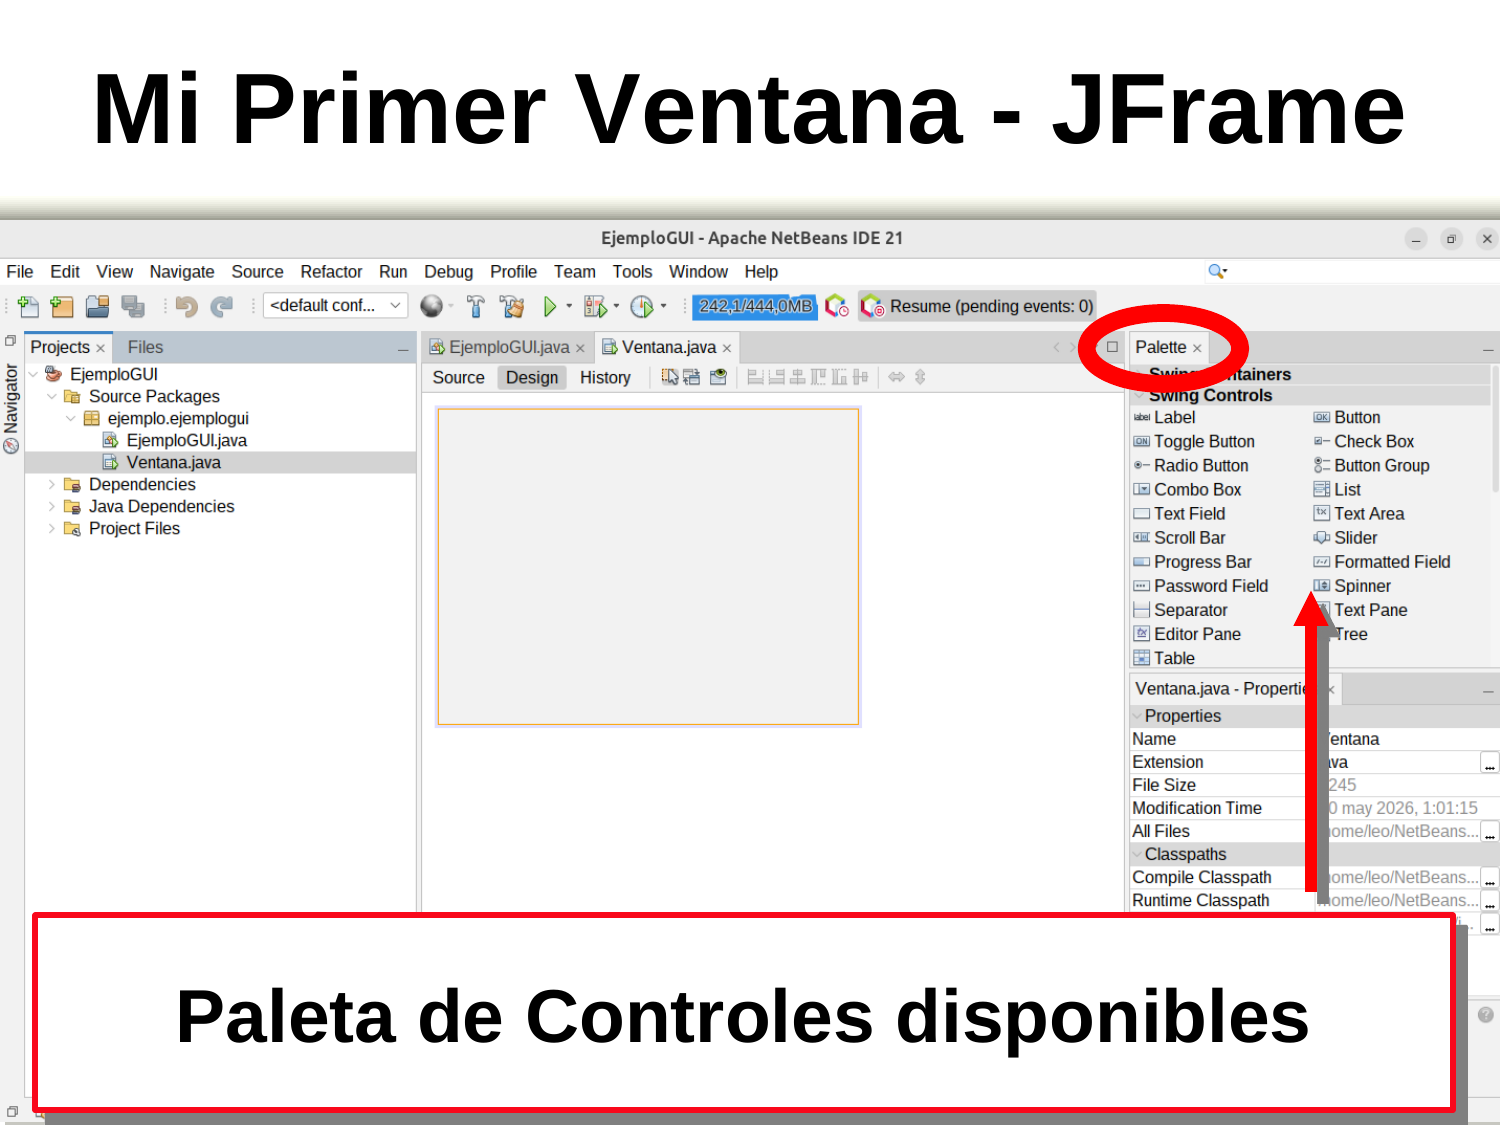

# Mi Primer Ventana - JFrame
Paleta de Controles disponibles